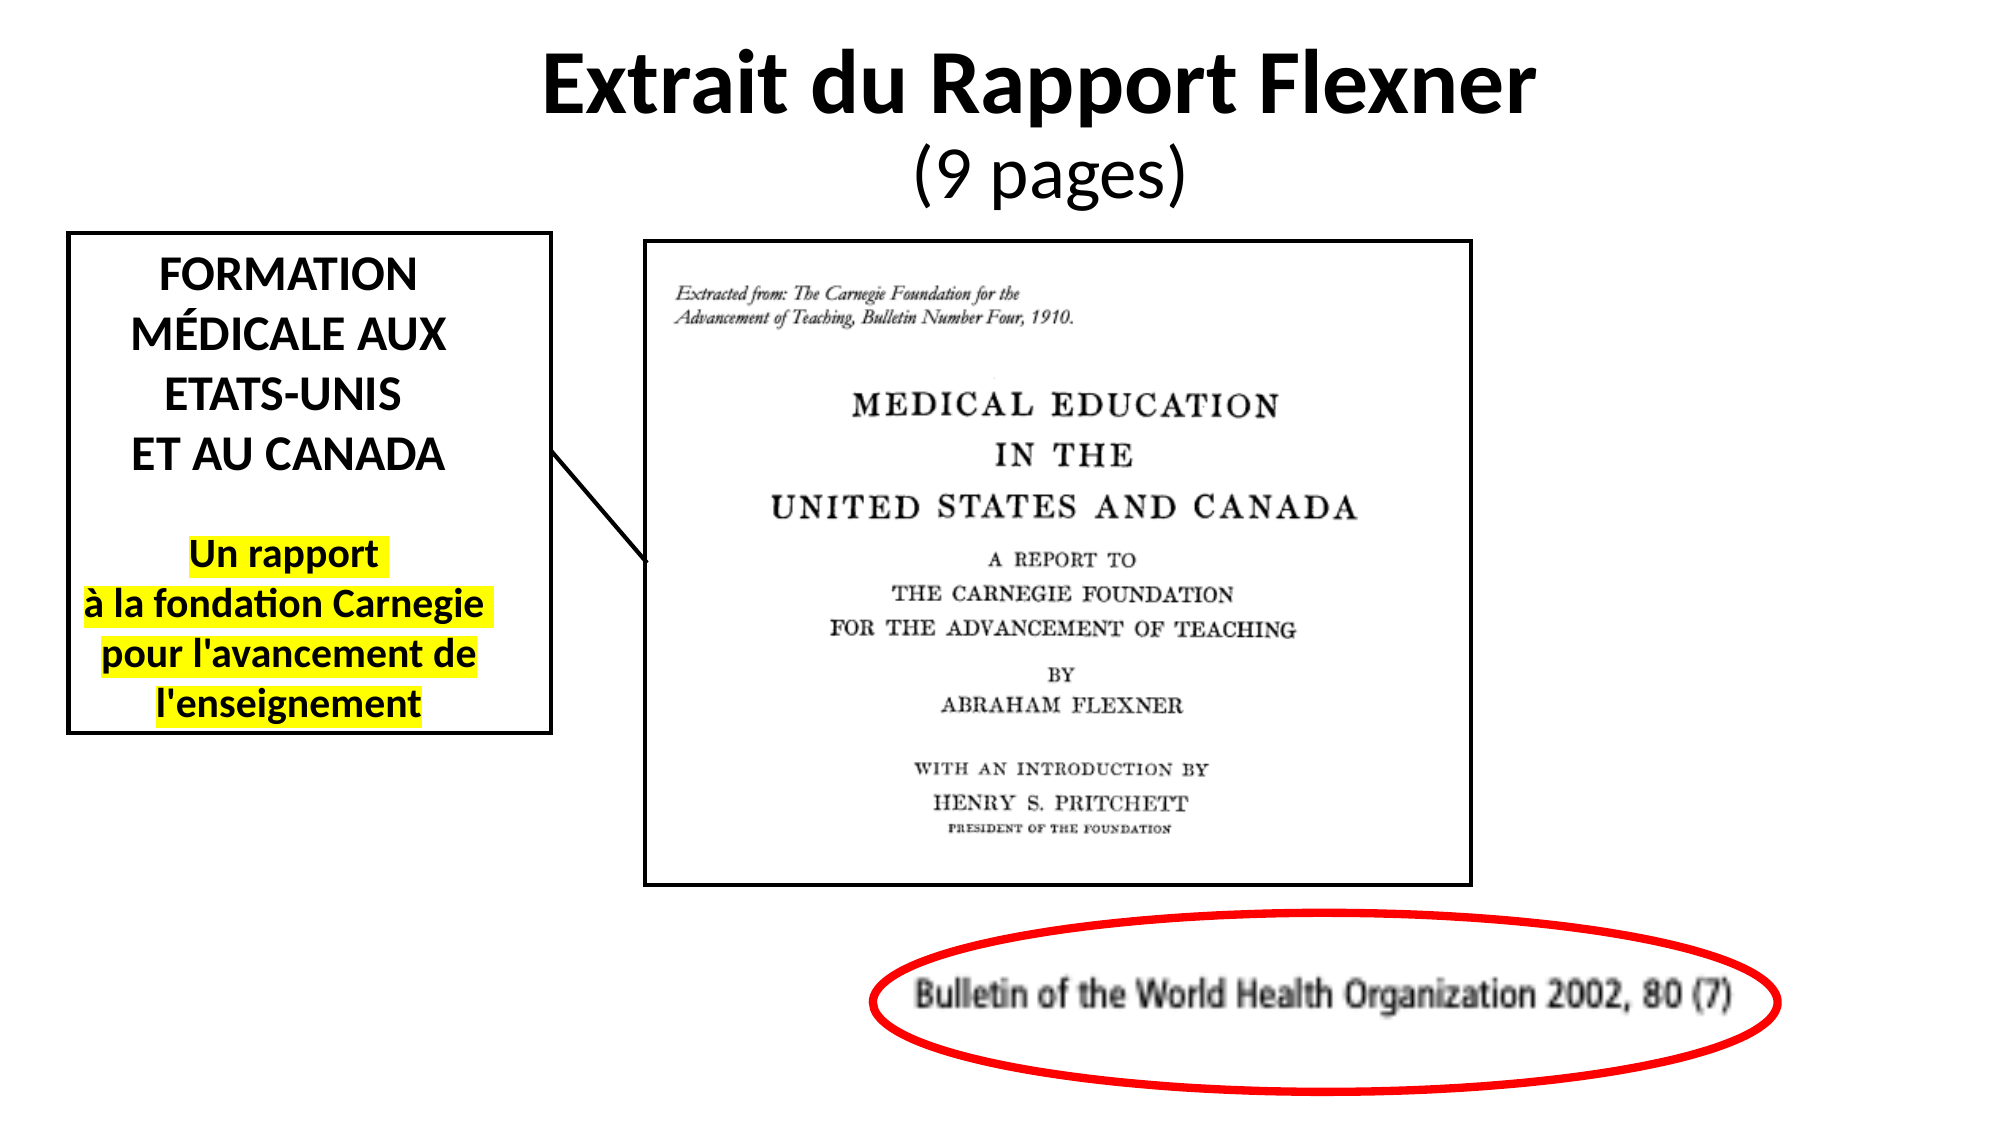

# Extrait du Rapport Flexner (9 pages)
Formation médicale aux Etats-Unis
et au Canada
Un rapport
à la fondation Carnegie
pour l'avancement de l'enseignement